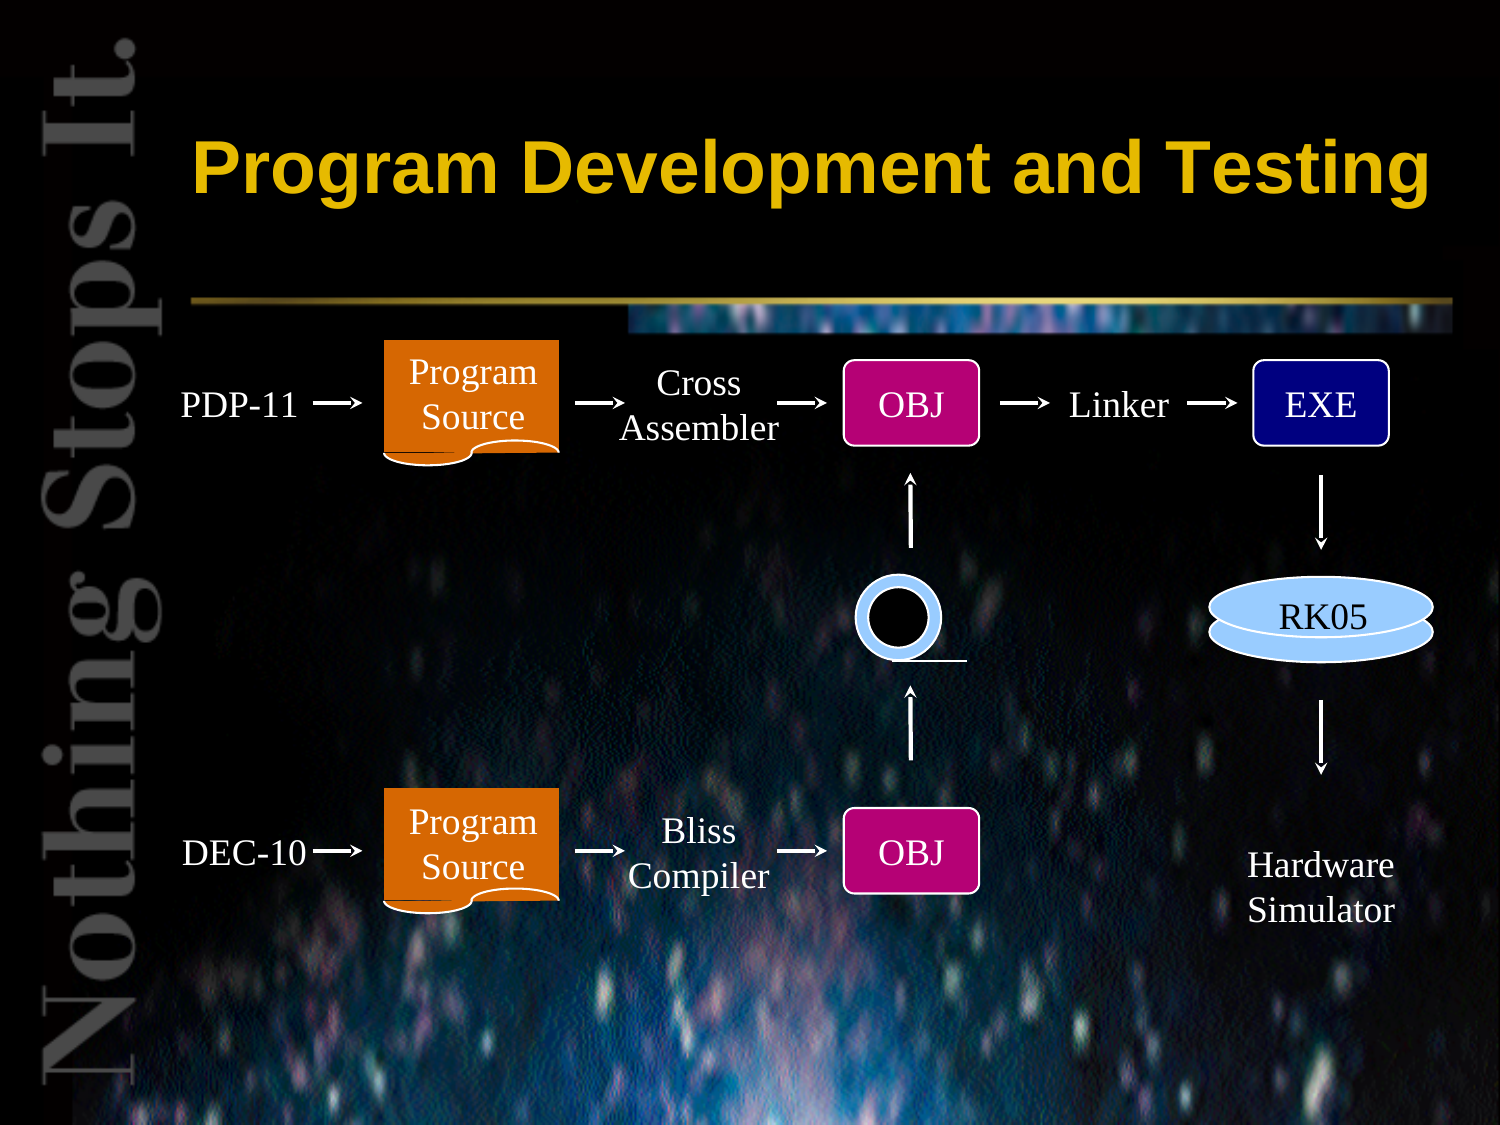

# Program Development and Testing
Program
Source
Cross
Assembler
PDP-11
OBJ
Linker
EXE
RK05
Program
Source
Bliss
Compiler
DEC-10
OBJ
Hardware
Simulator